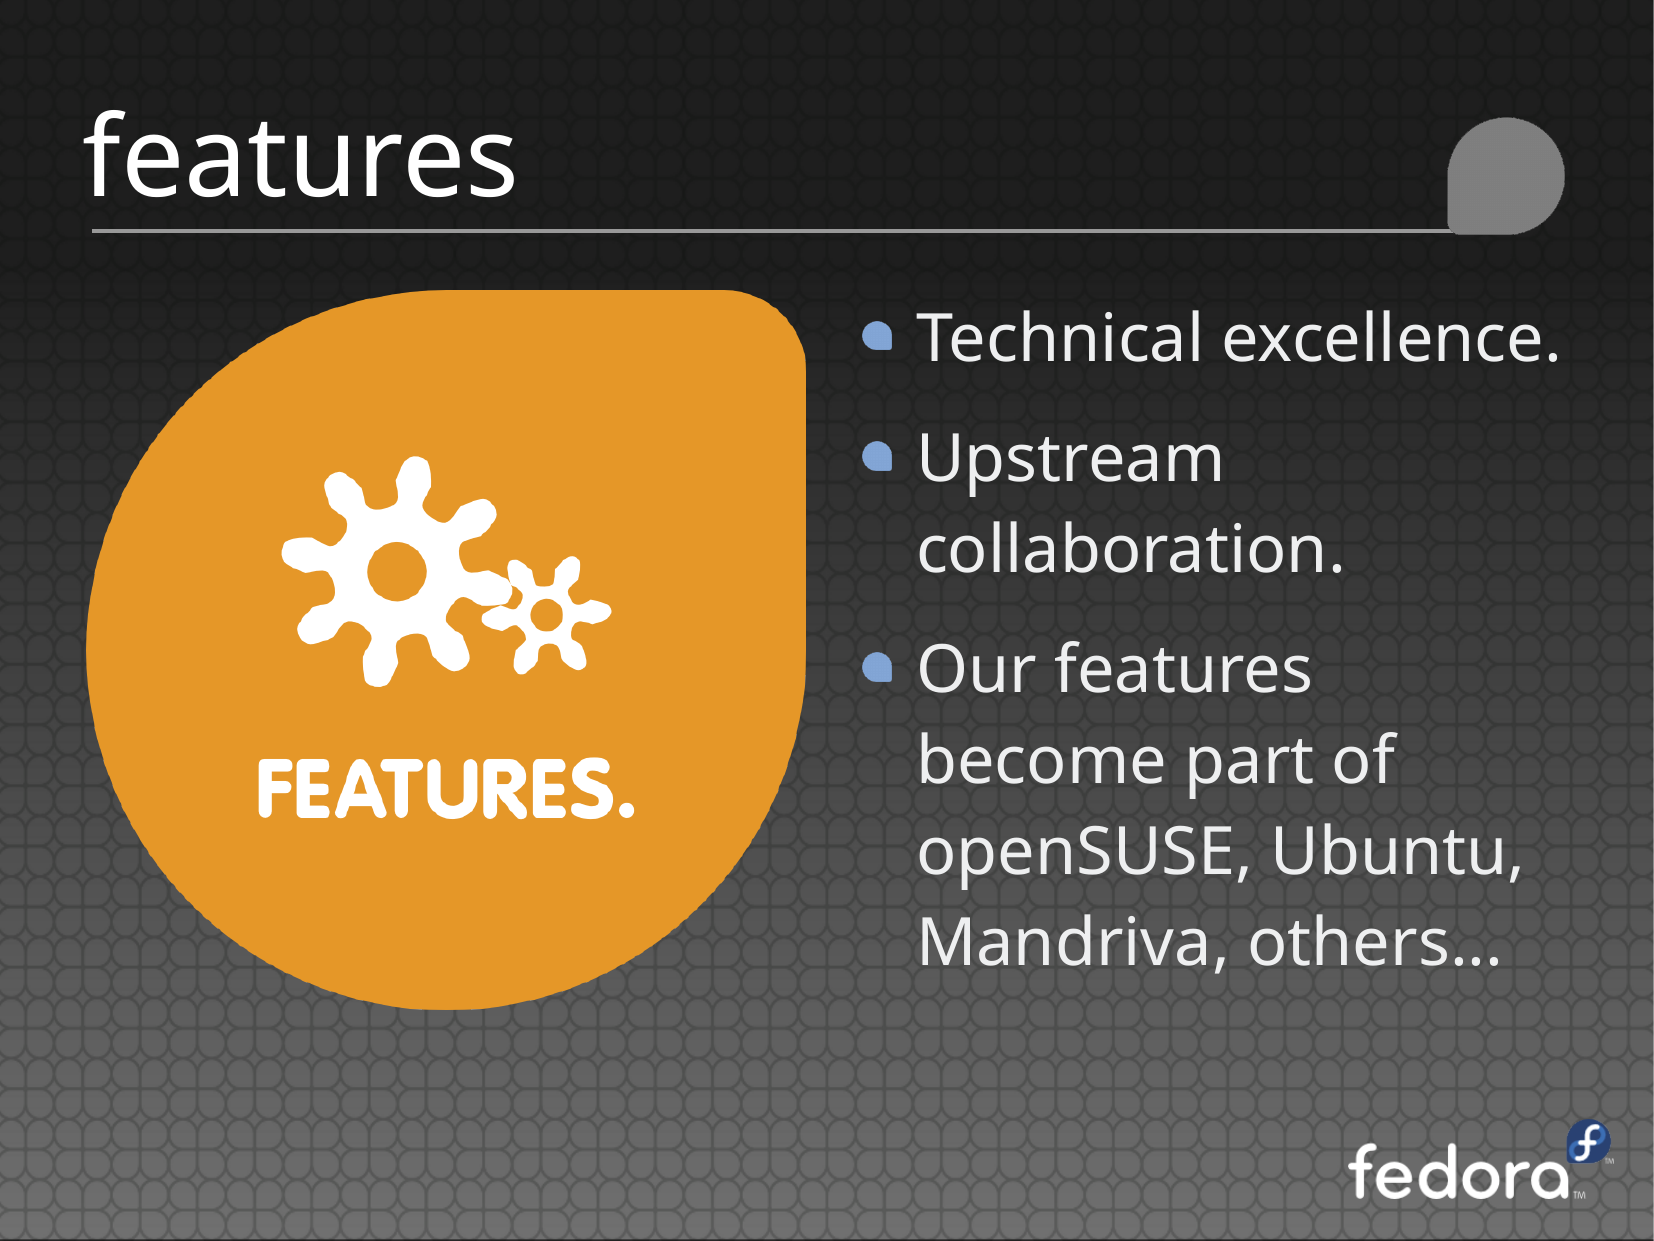

# features
Technical excellence.
Upstream collaboration.
Our features become part of openSUSE, Ubuntu, Mandriva, others...